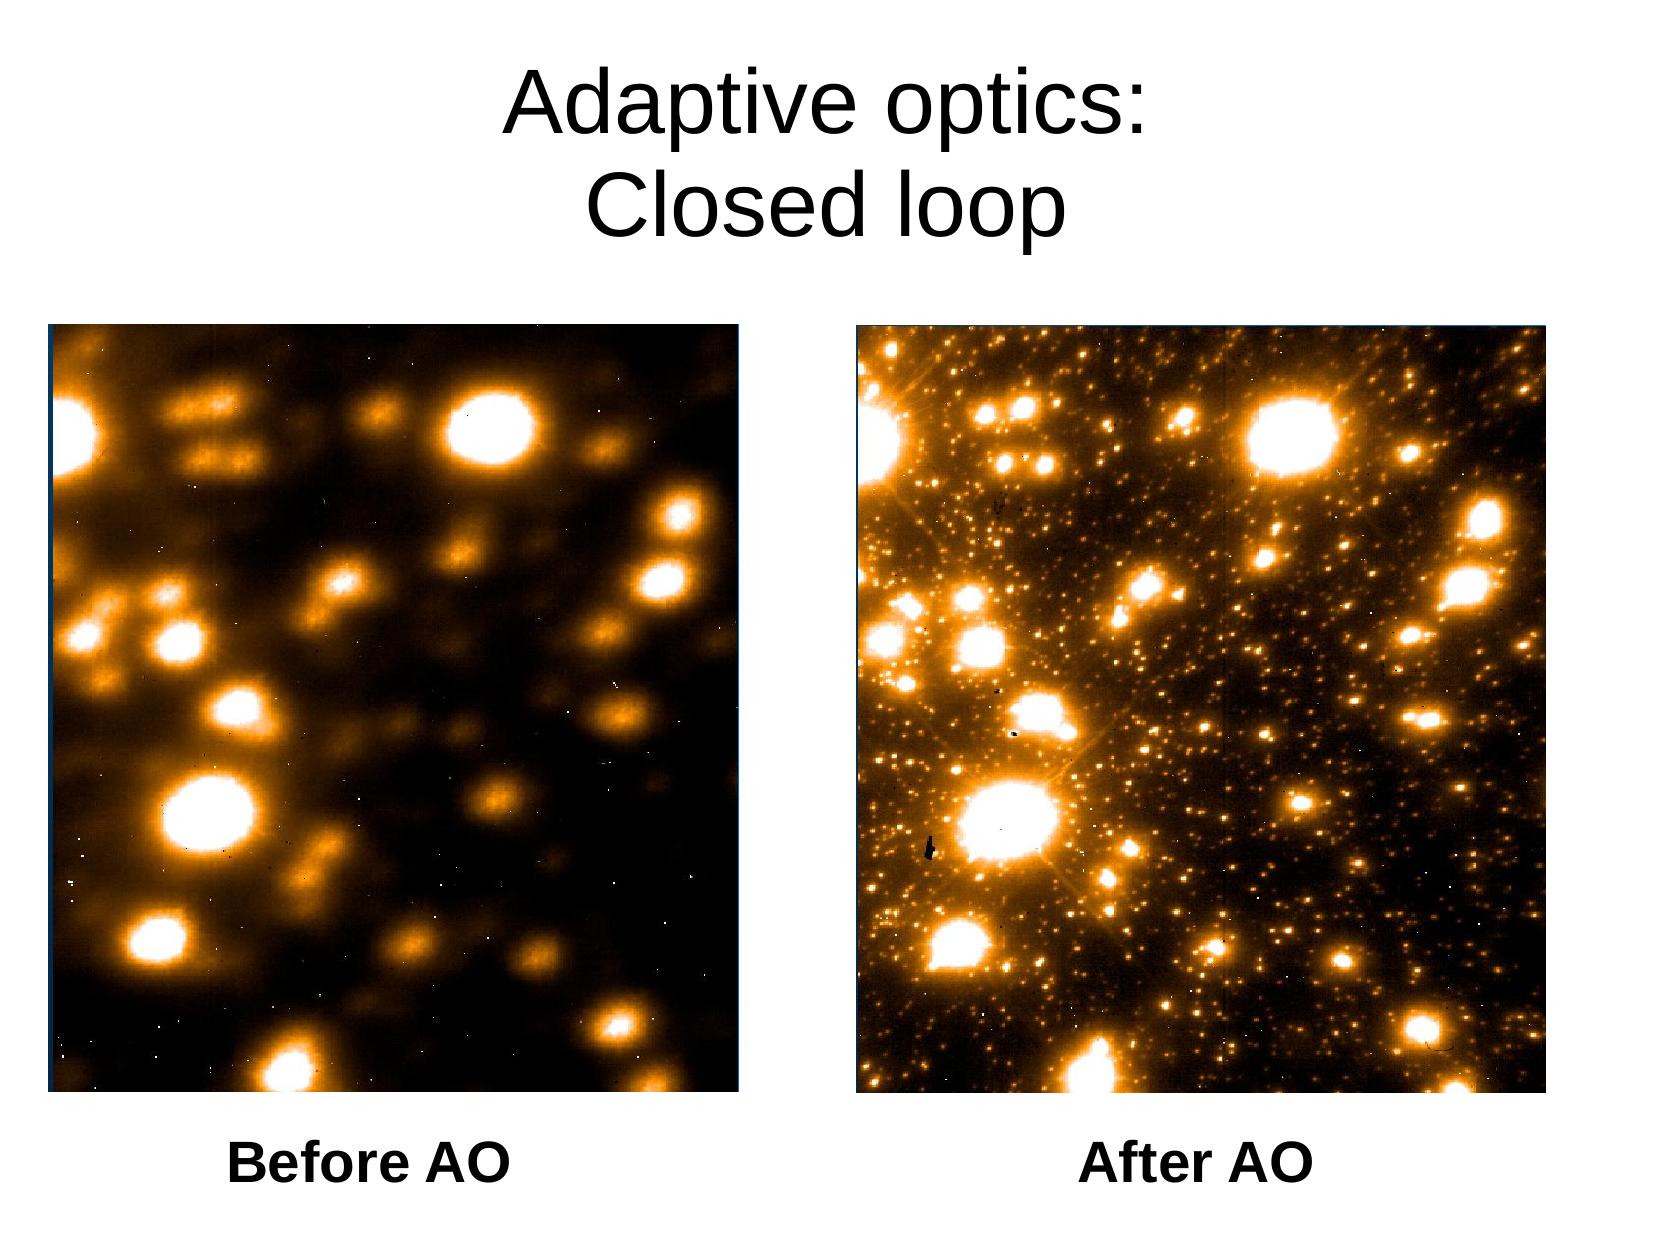

# Adaptive optics: Closed loop
Before AO
After AO